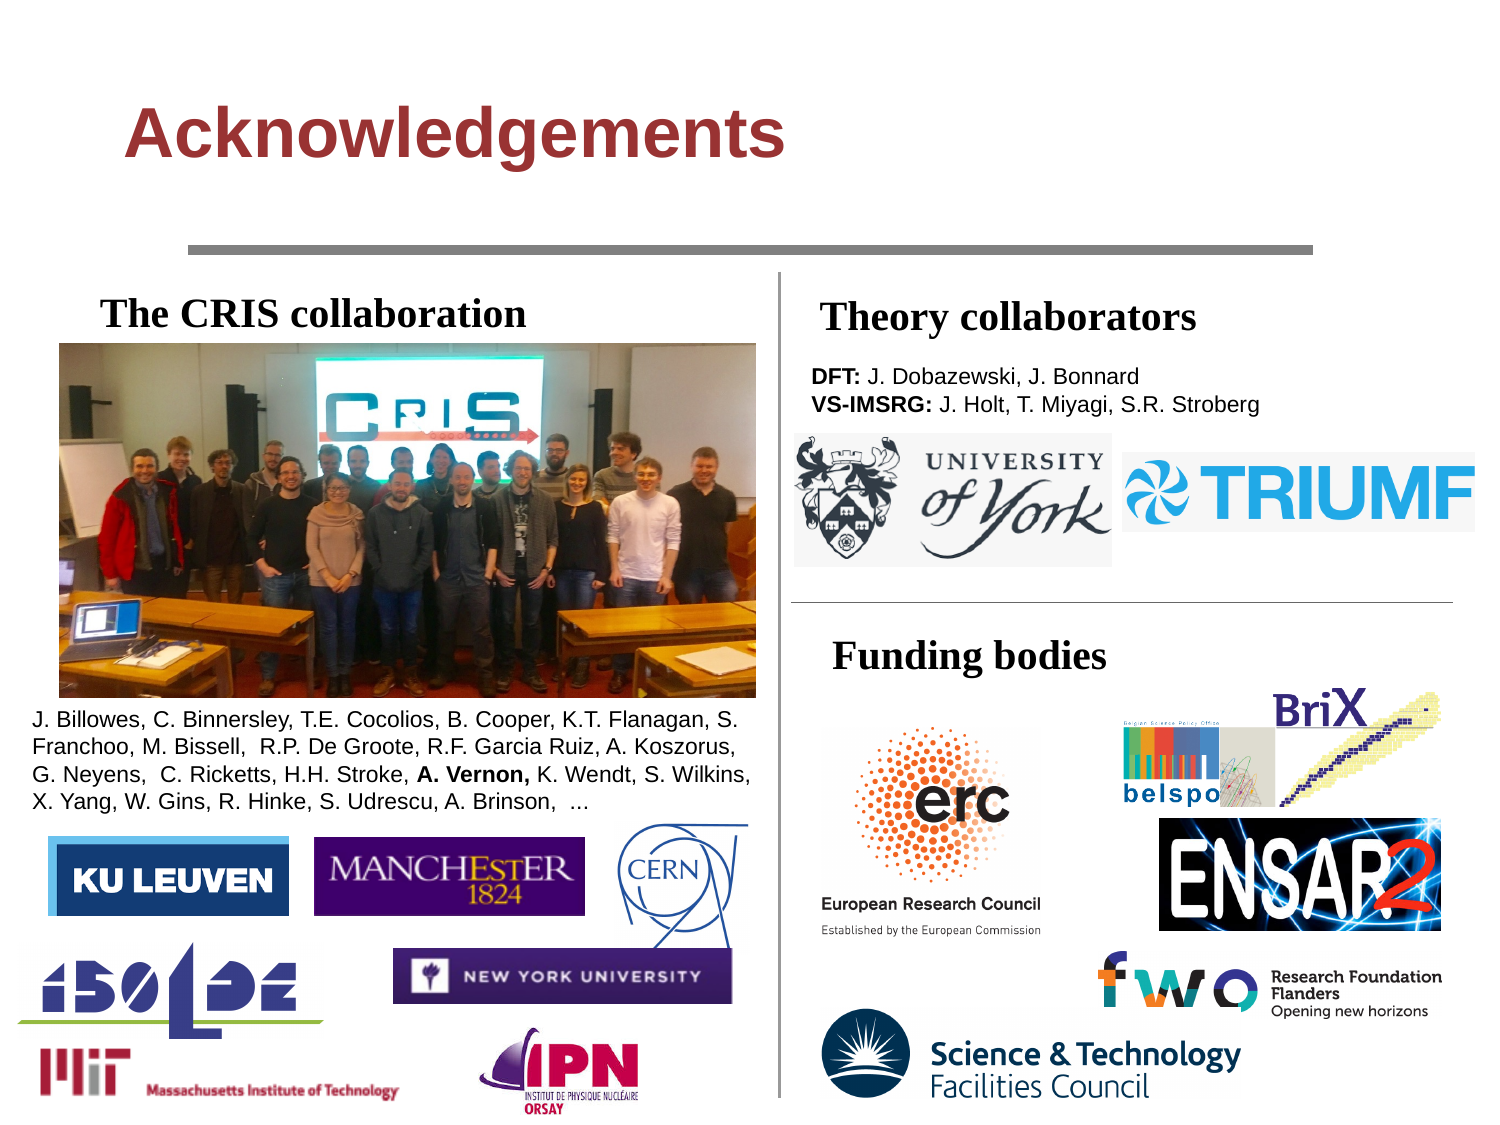

# Acknowledgements
The CRIS collaboration
Theory collaborators
DFT: J. Dobazewski, J. Bonnard
VS-IMSRG: J. Holt, T. Miyagi, S.R. Stroberg
Funding bodies
J. Billowes, C. Binnersley, T.E. Cocolios, B. Cooper, K.T. Flanagan, S. Franchoo, M. Bissell, R.P. De Groote, R.F. Garcia Ruiz, A. Koszorus, G. Neyens, C. Ricketts, H.H. Stroke, A. Vernon, K. Wendt, S. Wilkins, X. Yang, W. Gins, R. Hinke, S. Udrescu, A. Brinson, ...